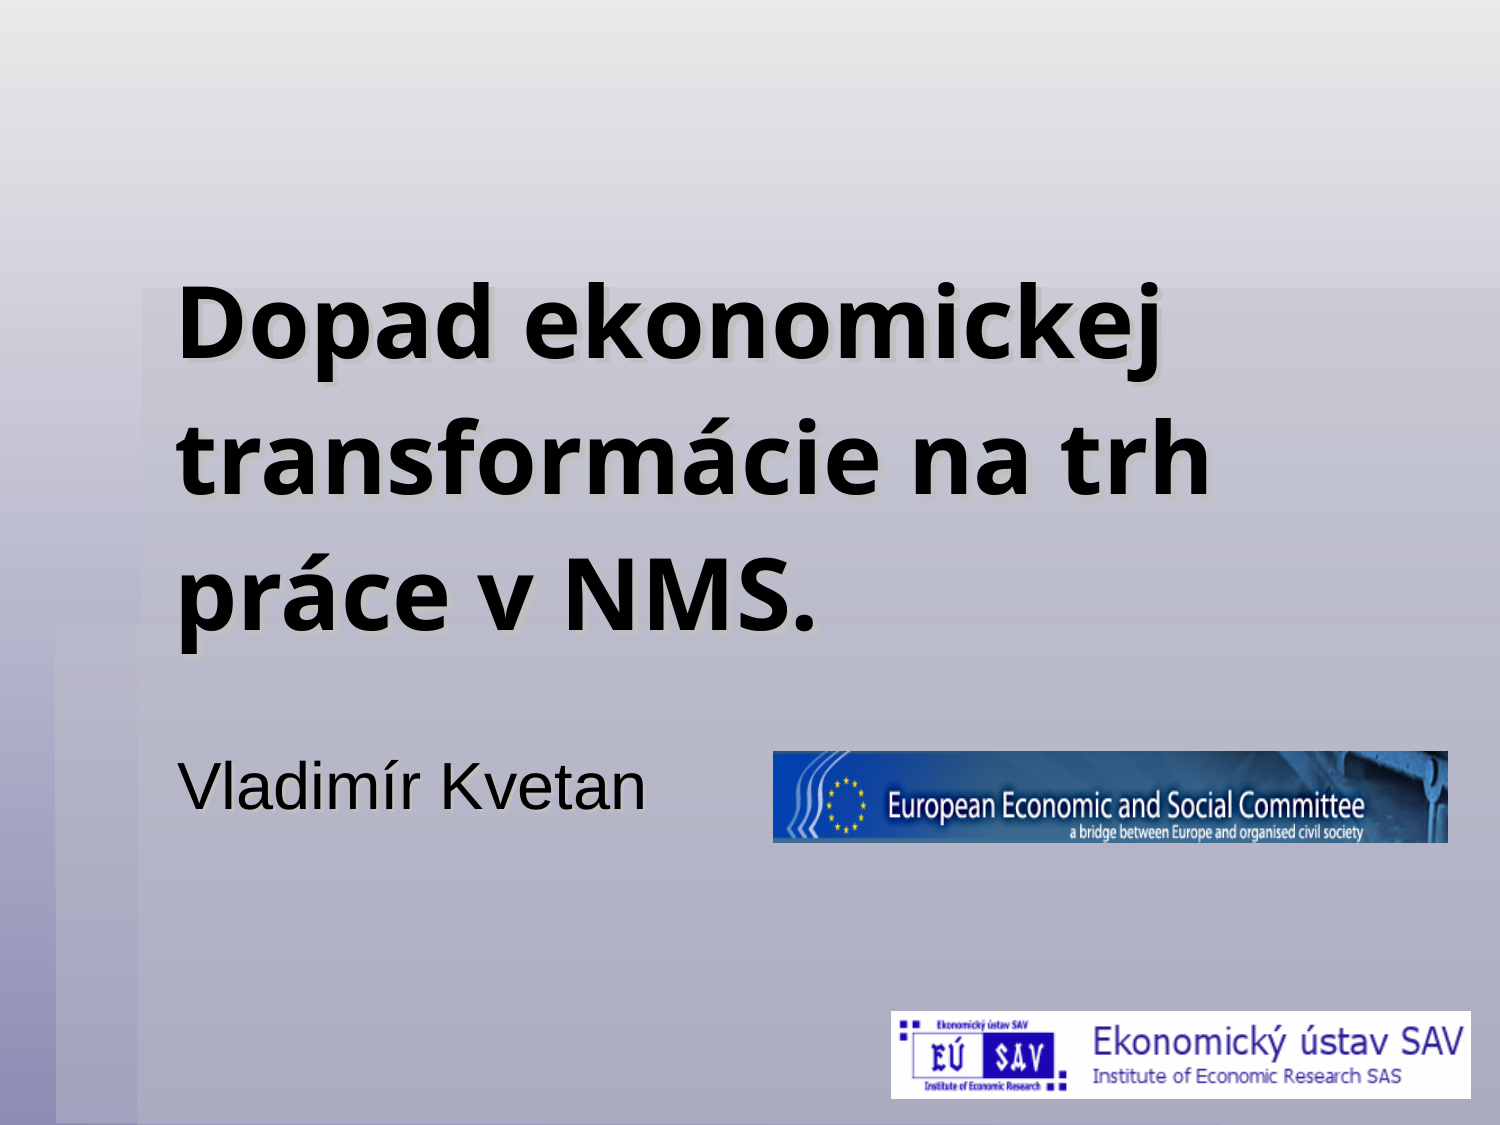

# Dopad ekonomickej transformácie na trh práce v NMS.
Vladimír Kvetan